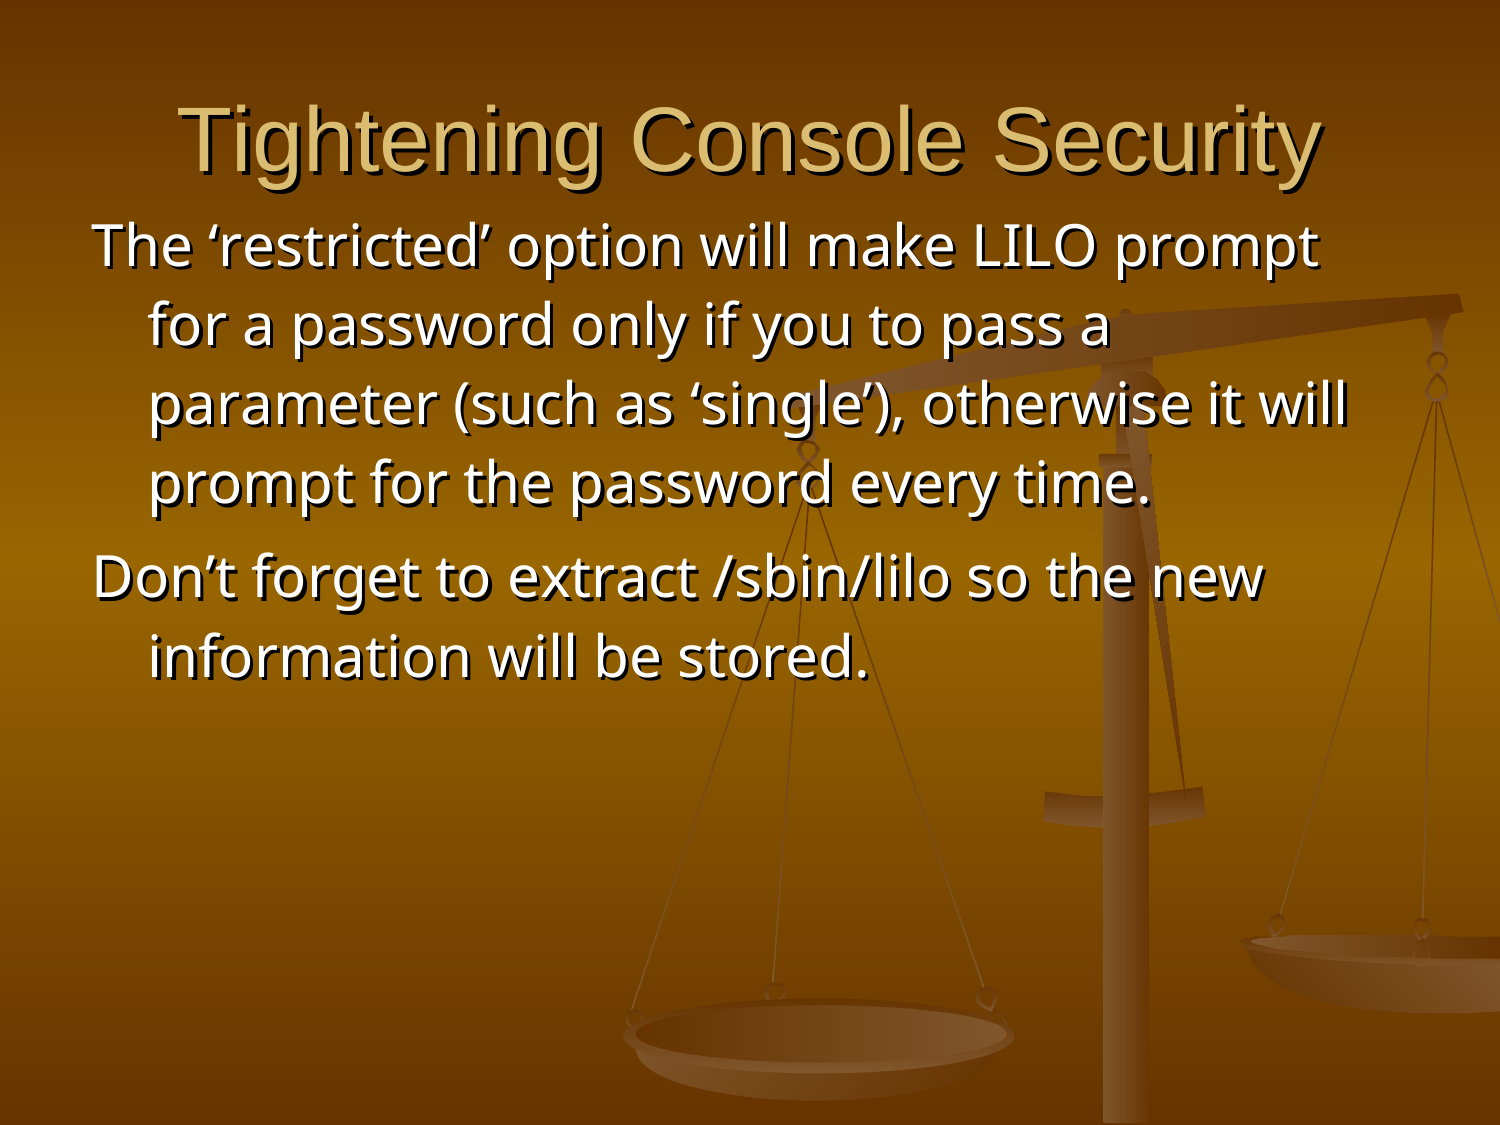

# Tightening Console Security
The ‘restricted’ option will make LILO prompt for a password only if you to pass a parameter (such as ‘single’), otherwise it will prompt for the password every time.
Don’t forget to extract /sbin/lilo so the new information will be stored.